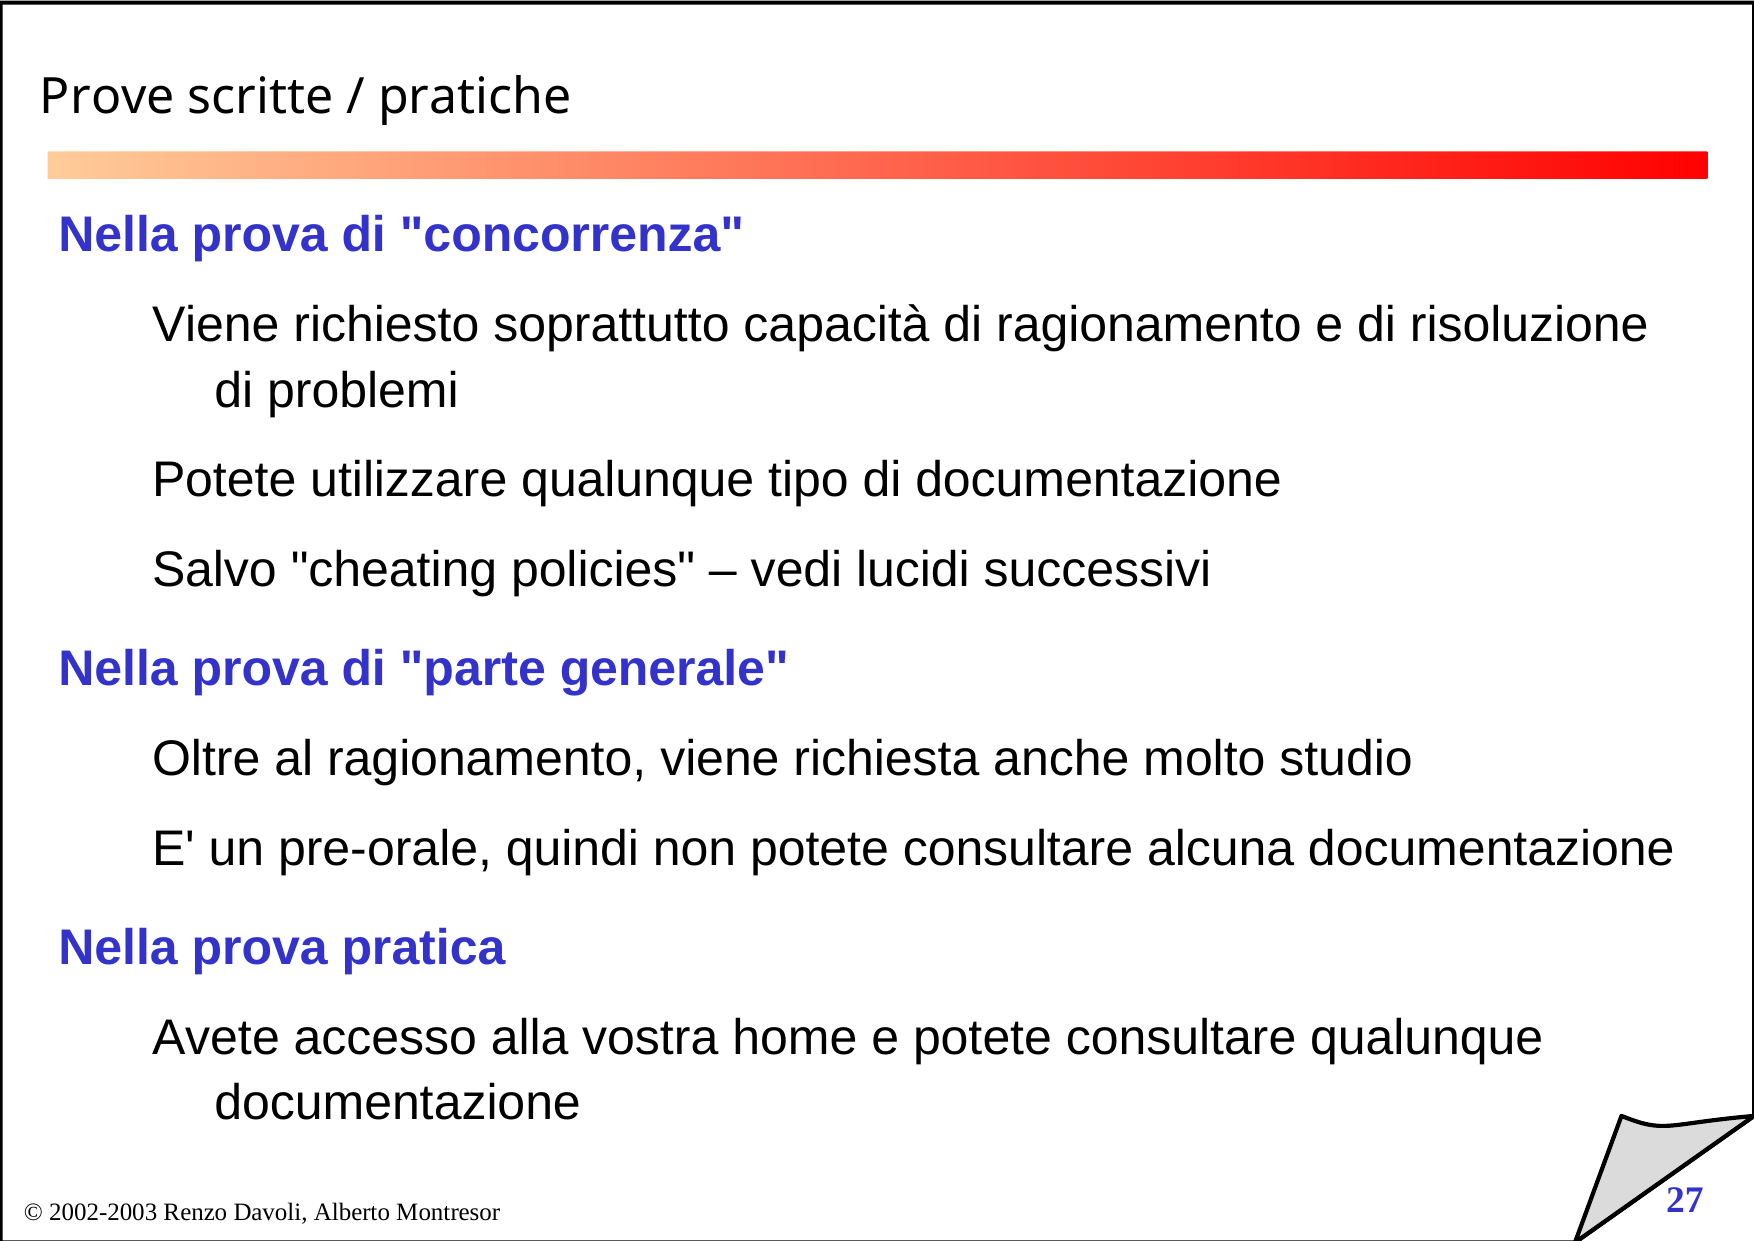

# Prove scritte / pratiche
Nella prova di "concorrenza"
Viene richiesto soprattutto capacità di ragionamento e di risoluzione di problemi
Potete utilizzare qualunque tipo di documentazione
Salvo "cheating policies" – vedi lucidi successivi
Nella prova di "parte generale"
Oltre al ragionamento, viene richiesta anche molto studio
E' un pre-orale, quindi non potete consultare alcuna documentazione
Nella prova pratica
Avete accesso alla vostra home e potete consultare qualunque documentazione